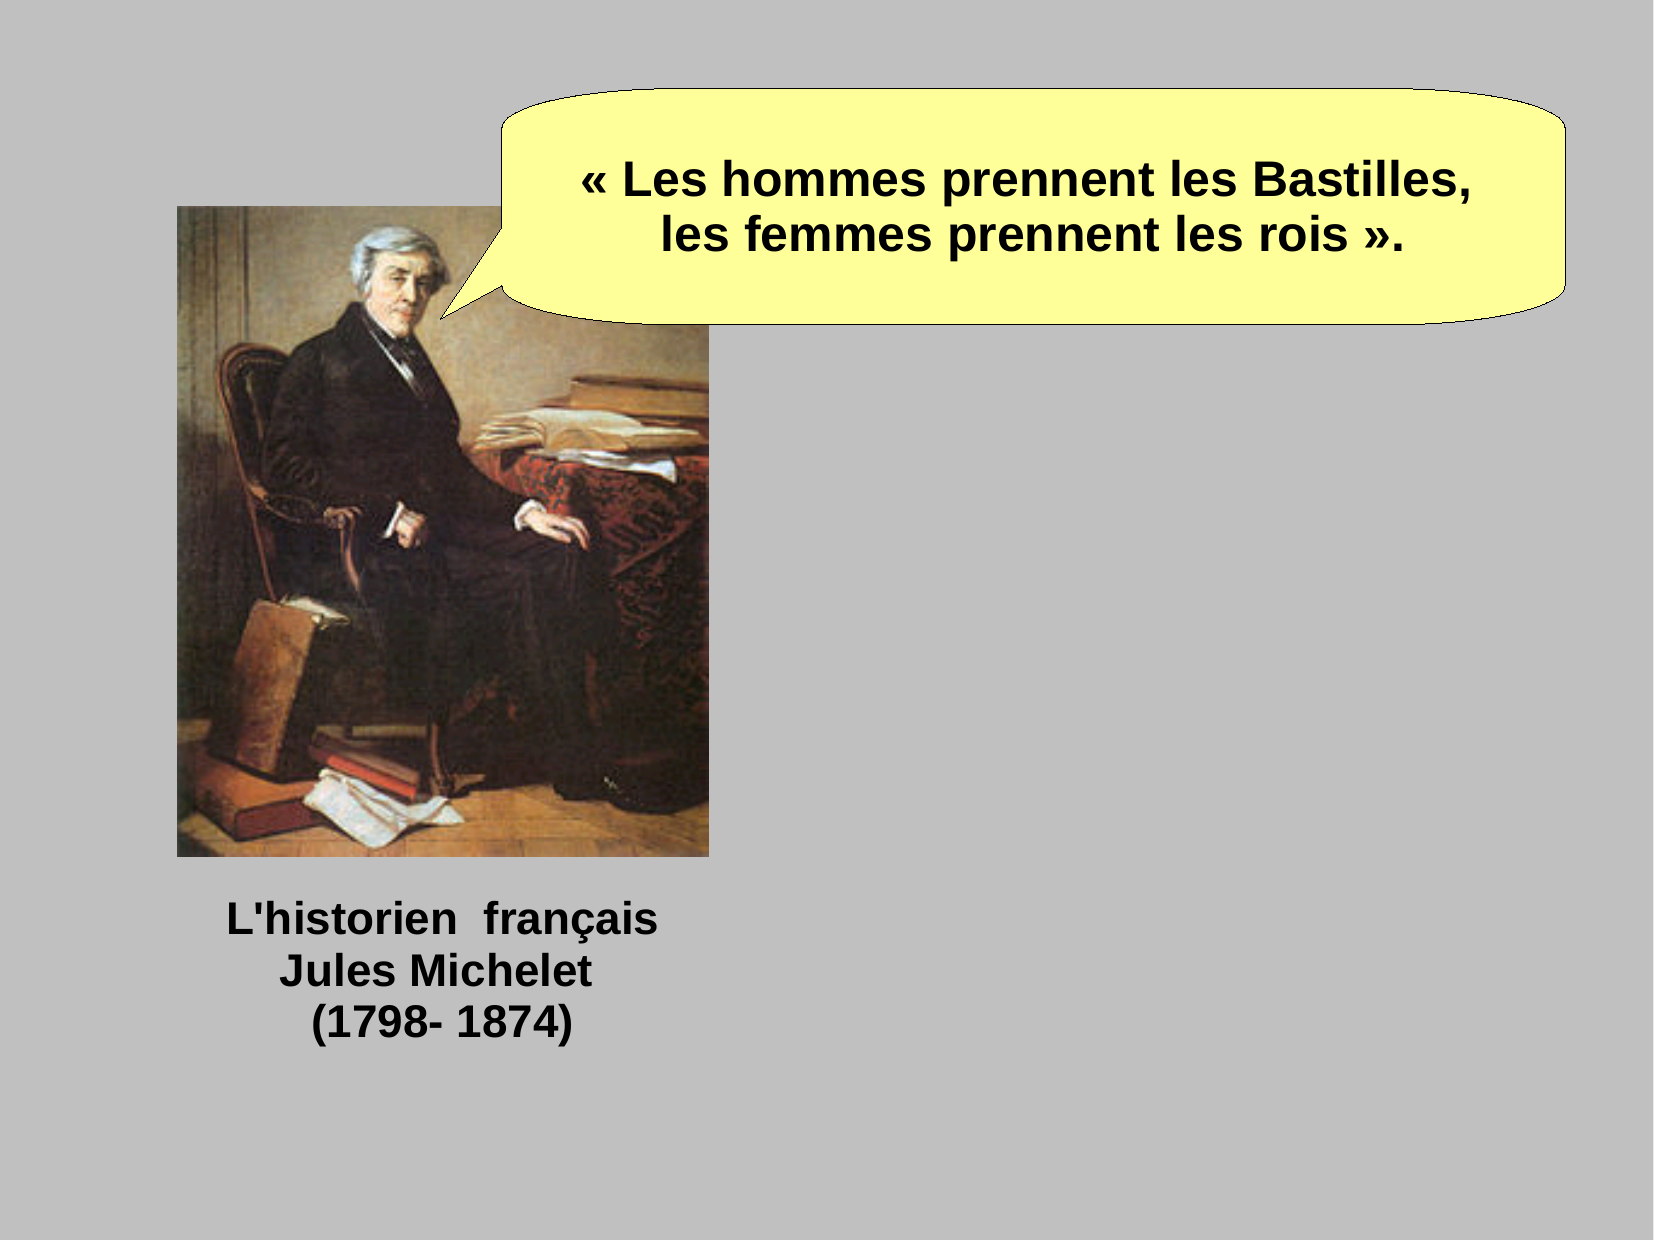

« Les hommes prennent les Bastilles,
les femmes prennent les rois ».
L'historien français Jules Michelet
(1798- 1874)